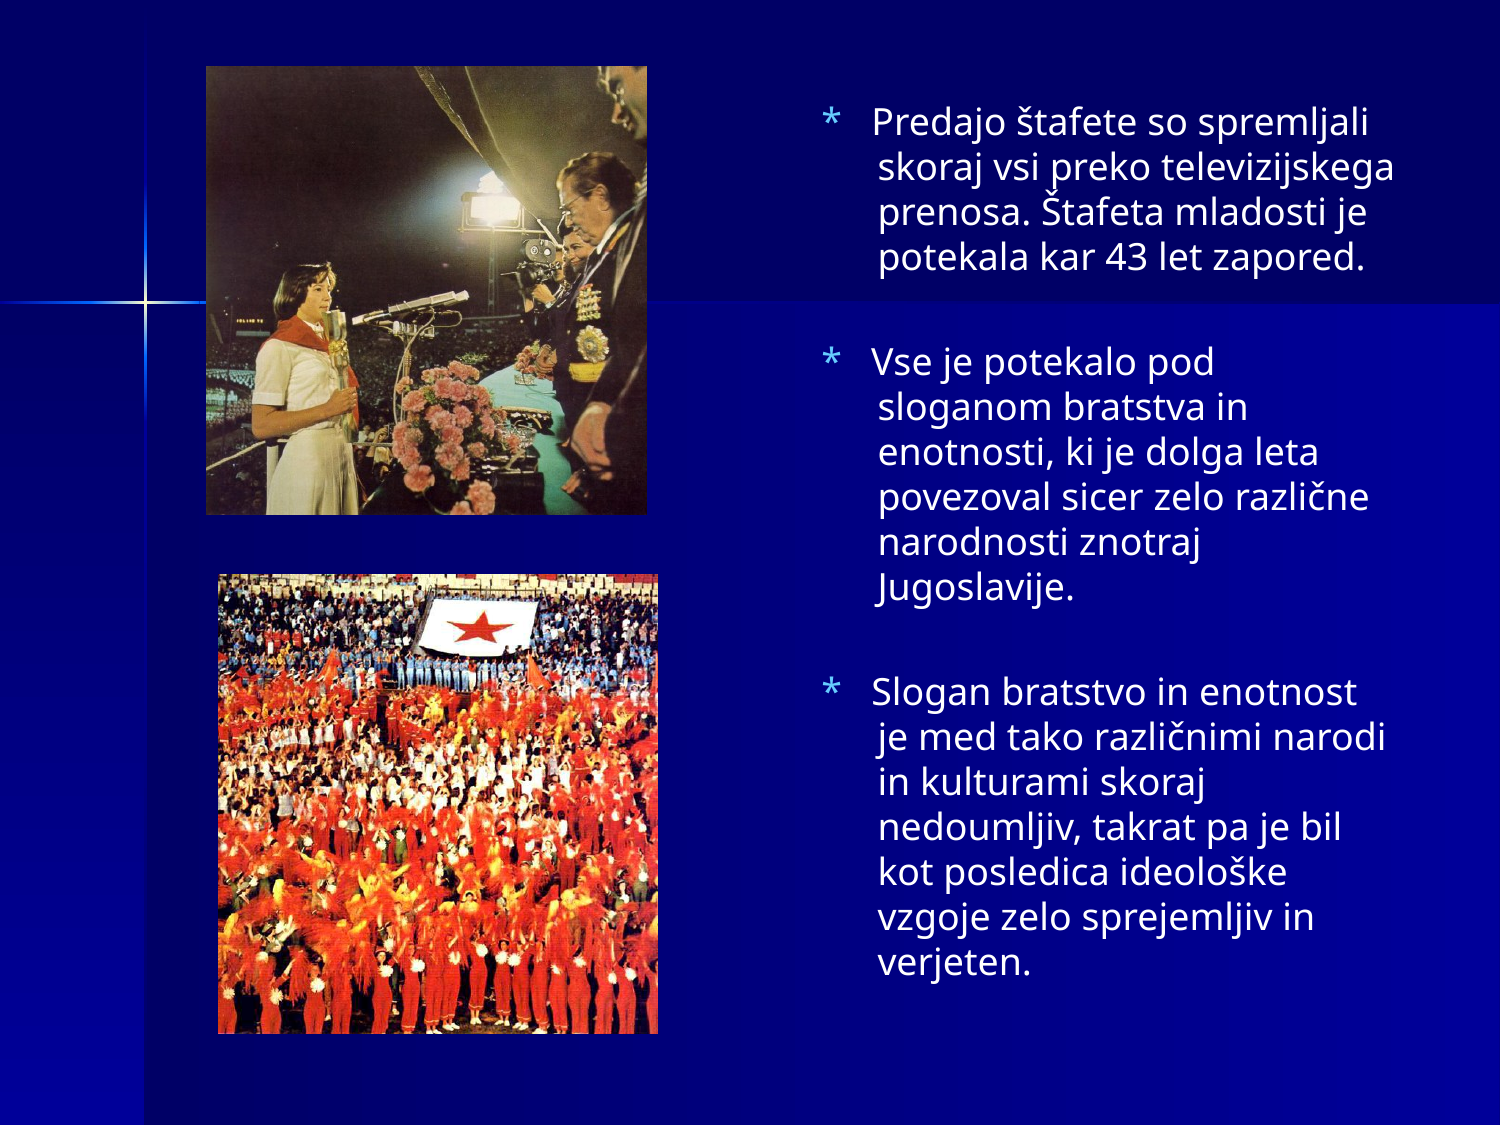

* Predajo štafete so spremljali skoraj vsi preko televizijskega prenosa. Štafeta mladosti je potekala kar 43 let zapored.
* Vse je potekalo pod sloganom bratstva in enotnosti, ki je dolga leta povezoval sicer zelo različne narodnosti znotraj Jugoslavije.
* Slogan bratstvo in enotnost je med tako različnimi narodi in kulturami skoraj nedoumljiv, takrat pa je bil kot posledica ideološke vzgoje zelo sprejemljiv in verjeten.
#